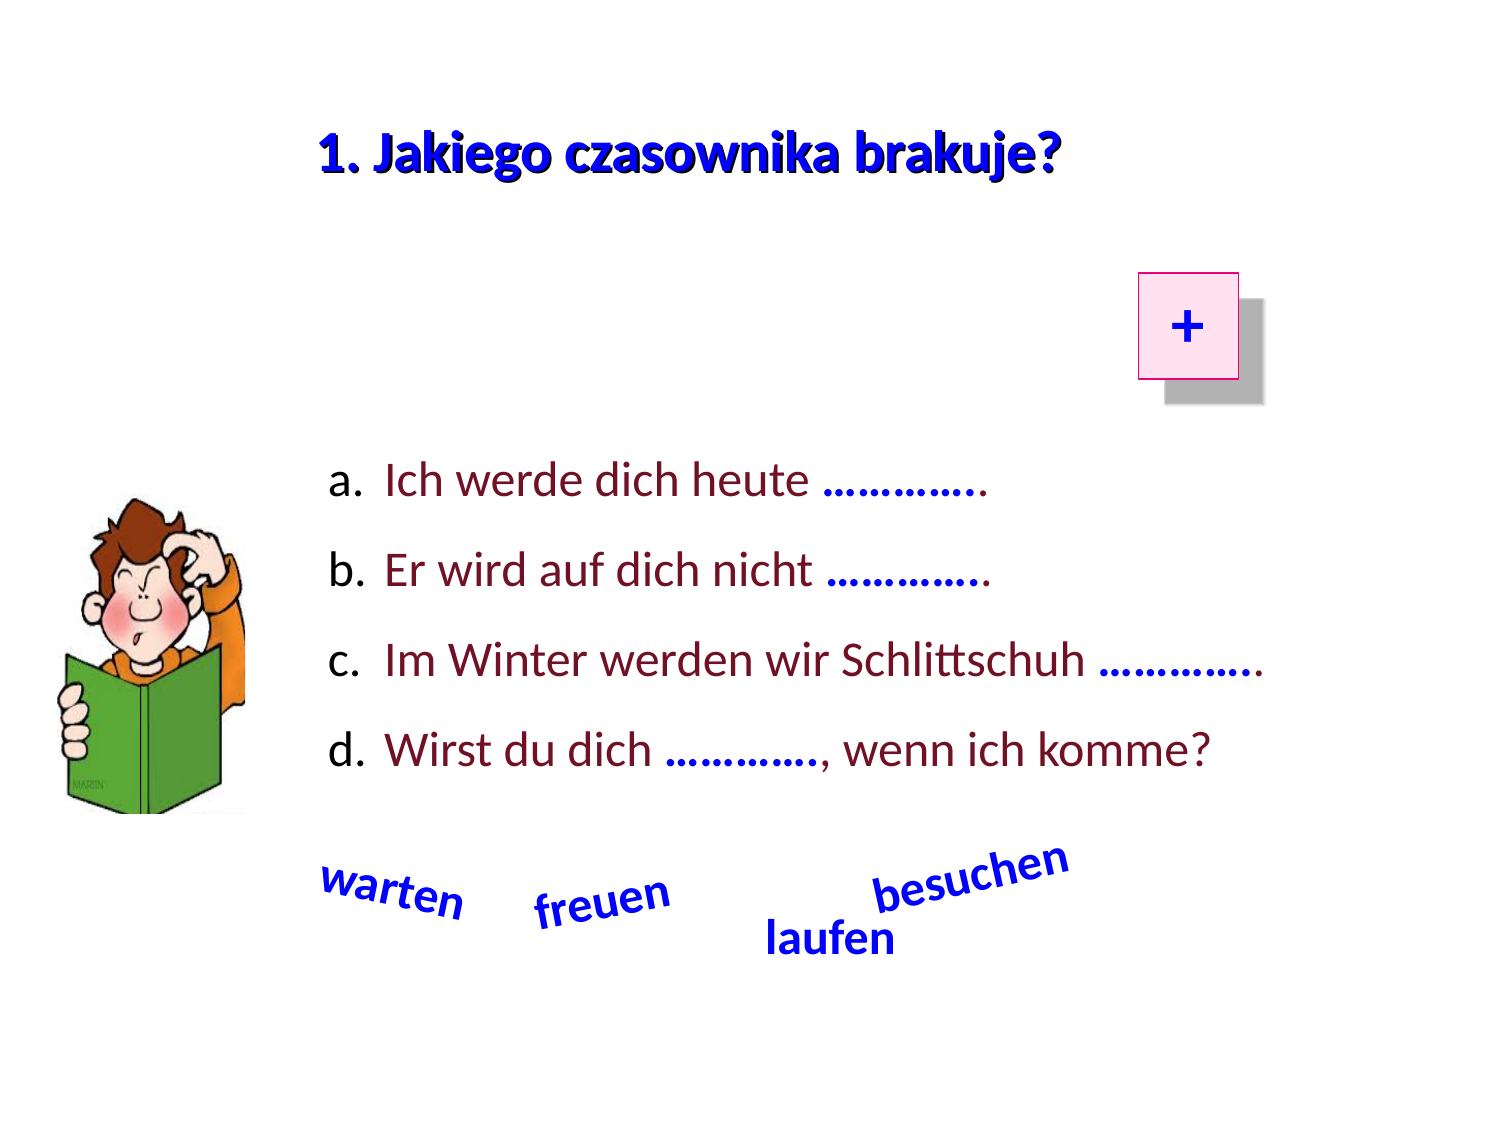

1. Jakiego czasownika brakuje?
+
Ich werde dich heute …………..
Er wird auf dich nicht …………..
Im Winter werden wir Schlittschuh …………..
Wirst du dich …………., wenn ich komme?
besuchen
warten
freuen
 laufen